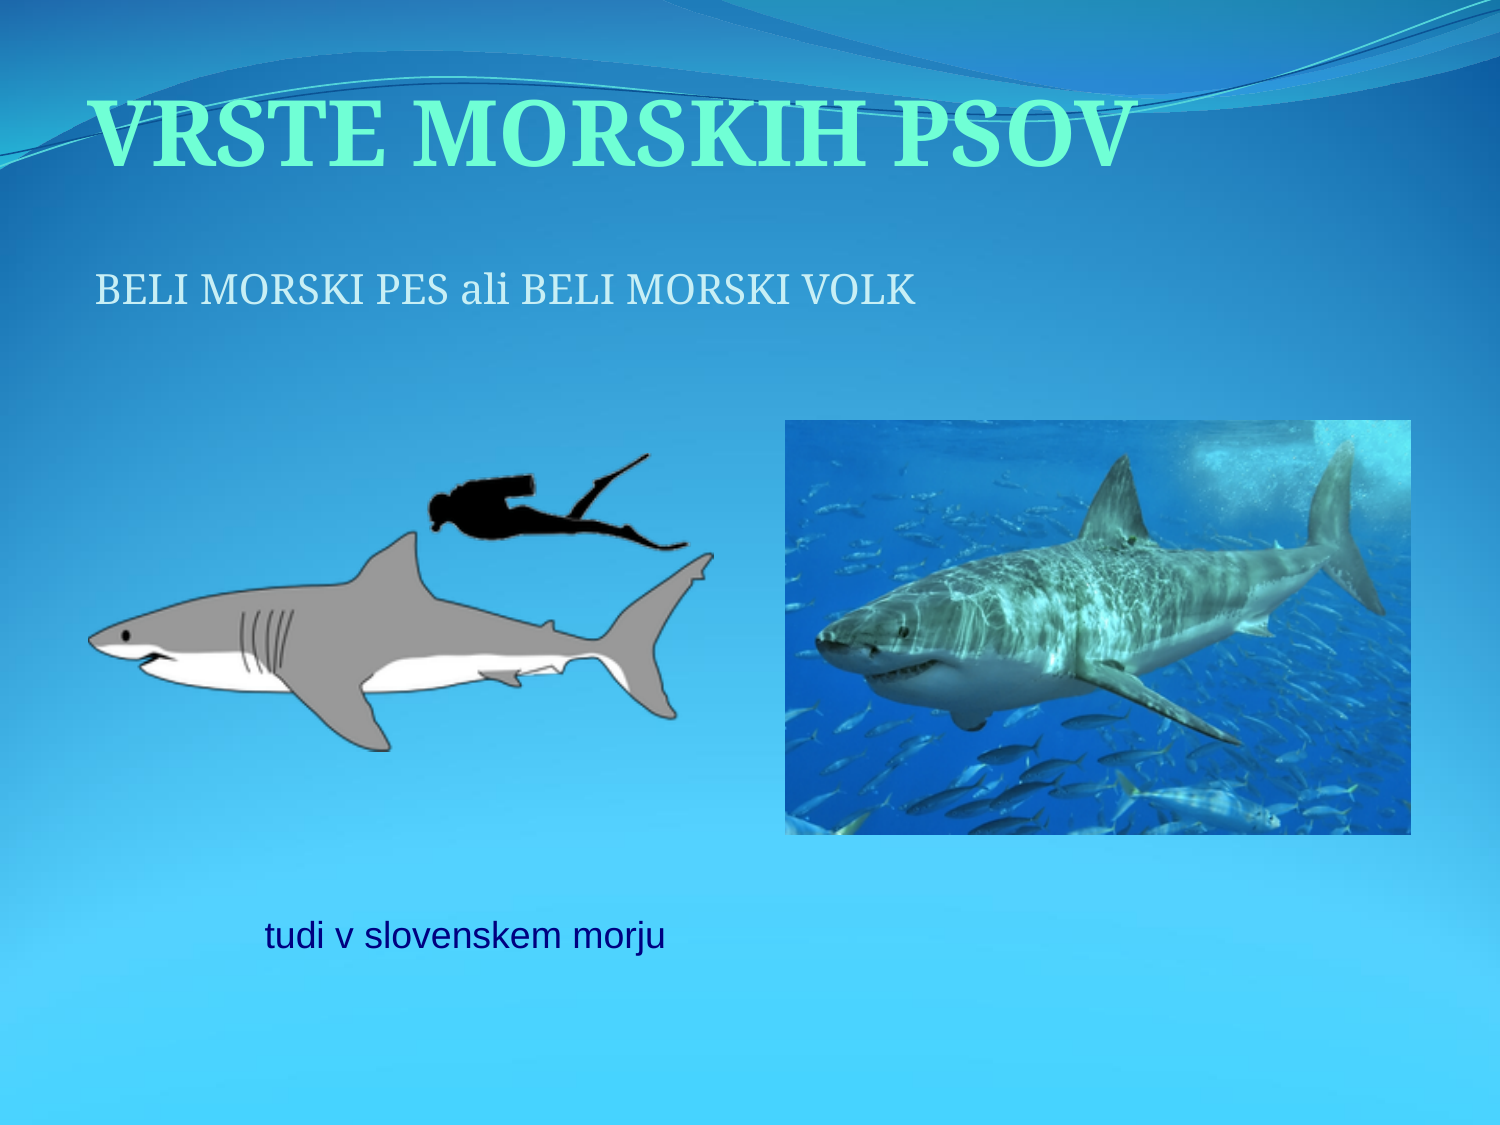

# VRSTE MORSKIH PSOV
BELI MORSKI PES ali BELI MORSKI VOLK
tudi v slovenskem morju